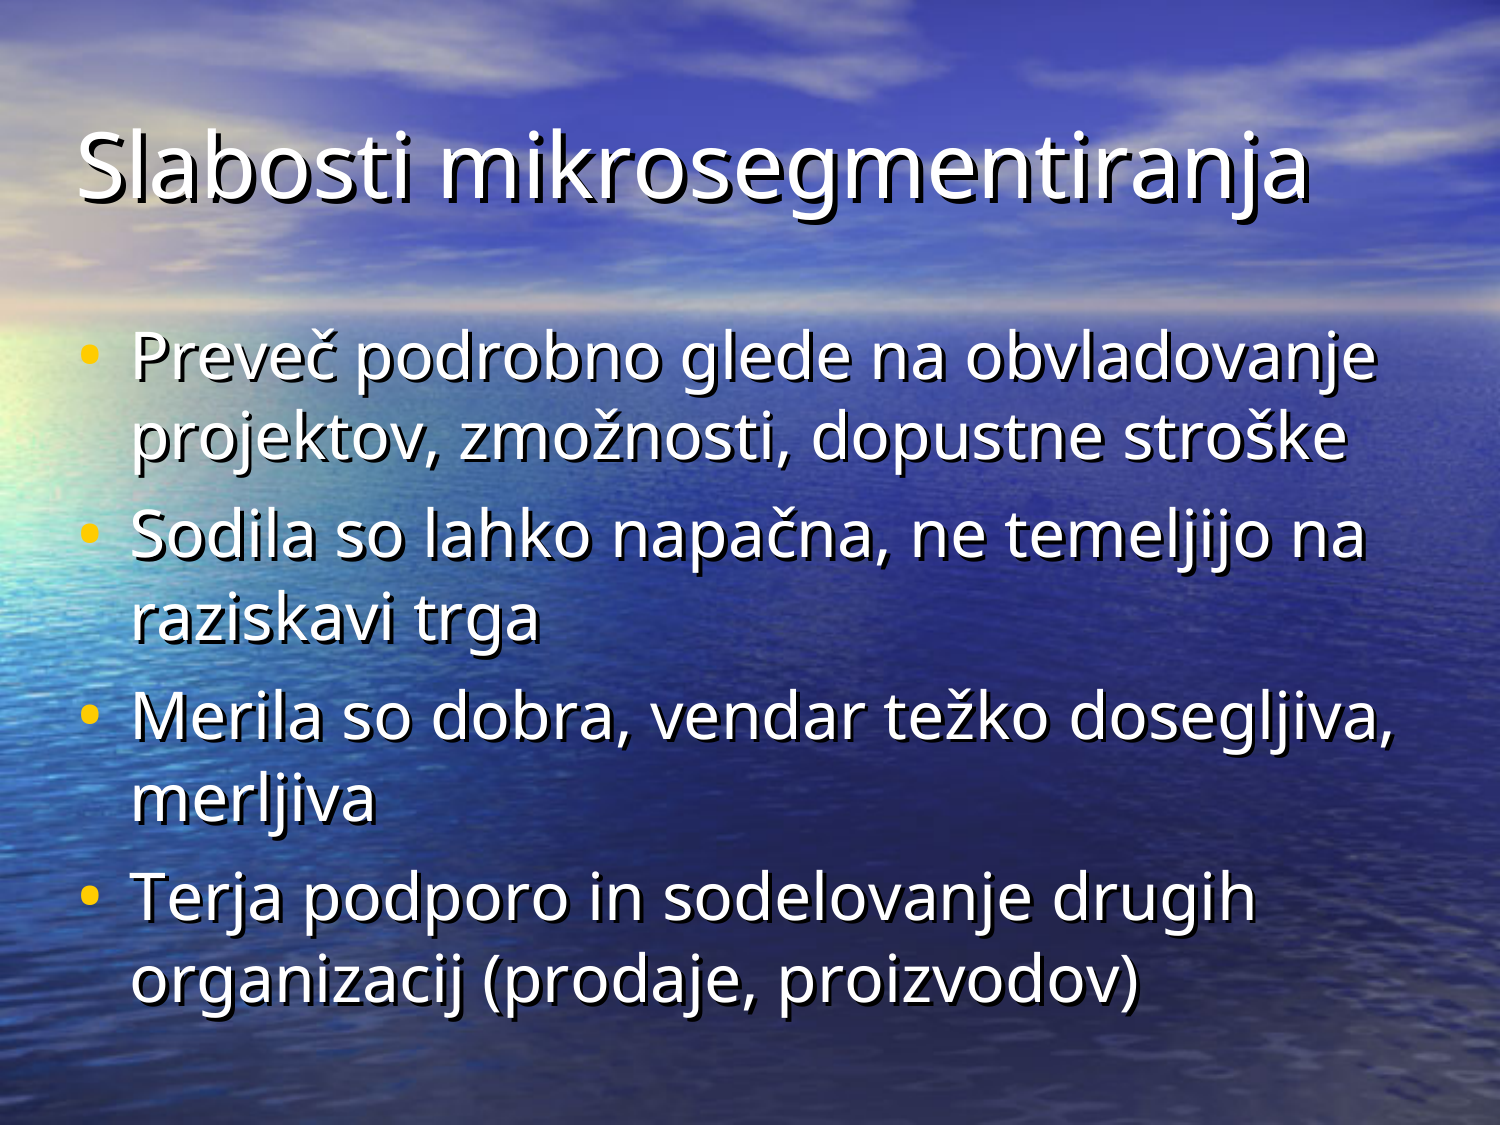

# Slabosti mikrosegmentiranja
Preveč podrobno glede na obvladovanje projektov, zmožnosti, dopustne stroške
Sodila so lahko napačna, ne temeljijo na raziskavi trga
Merila so dobra, vendar težko dosegljiva, merljiva
Terja podporo in sodelovanje drugih organizacij (prodaje, proizvodov)